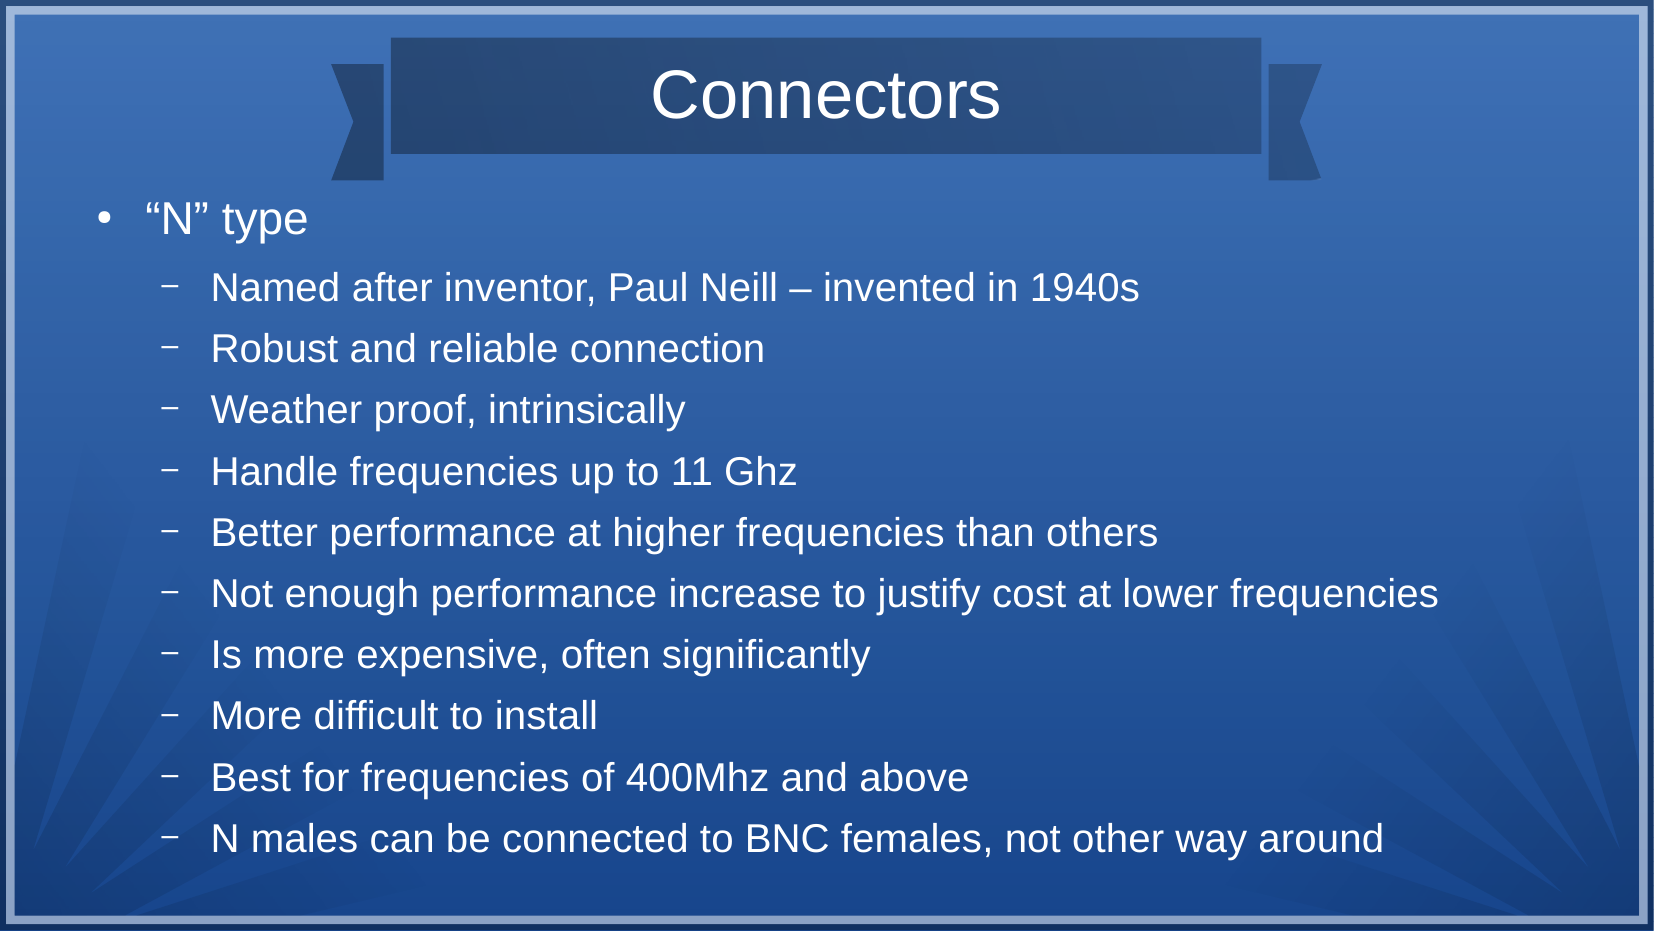

# Connectors
“N” type
Named after inventor, Paul Neill – invented in 1940s
Robust and reliable connection
Weather proof, intrinsically
Handle frequencies up to 11 Ghz
Better performance at higher frequencies than others
Not enough performance increase to justify cost at lower frequencies
Is more expensive, often significantly
More difficult to install
Best for frequencies of 400Mhz and above
N males can be connected to BNC females, not other way around